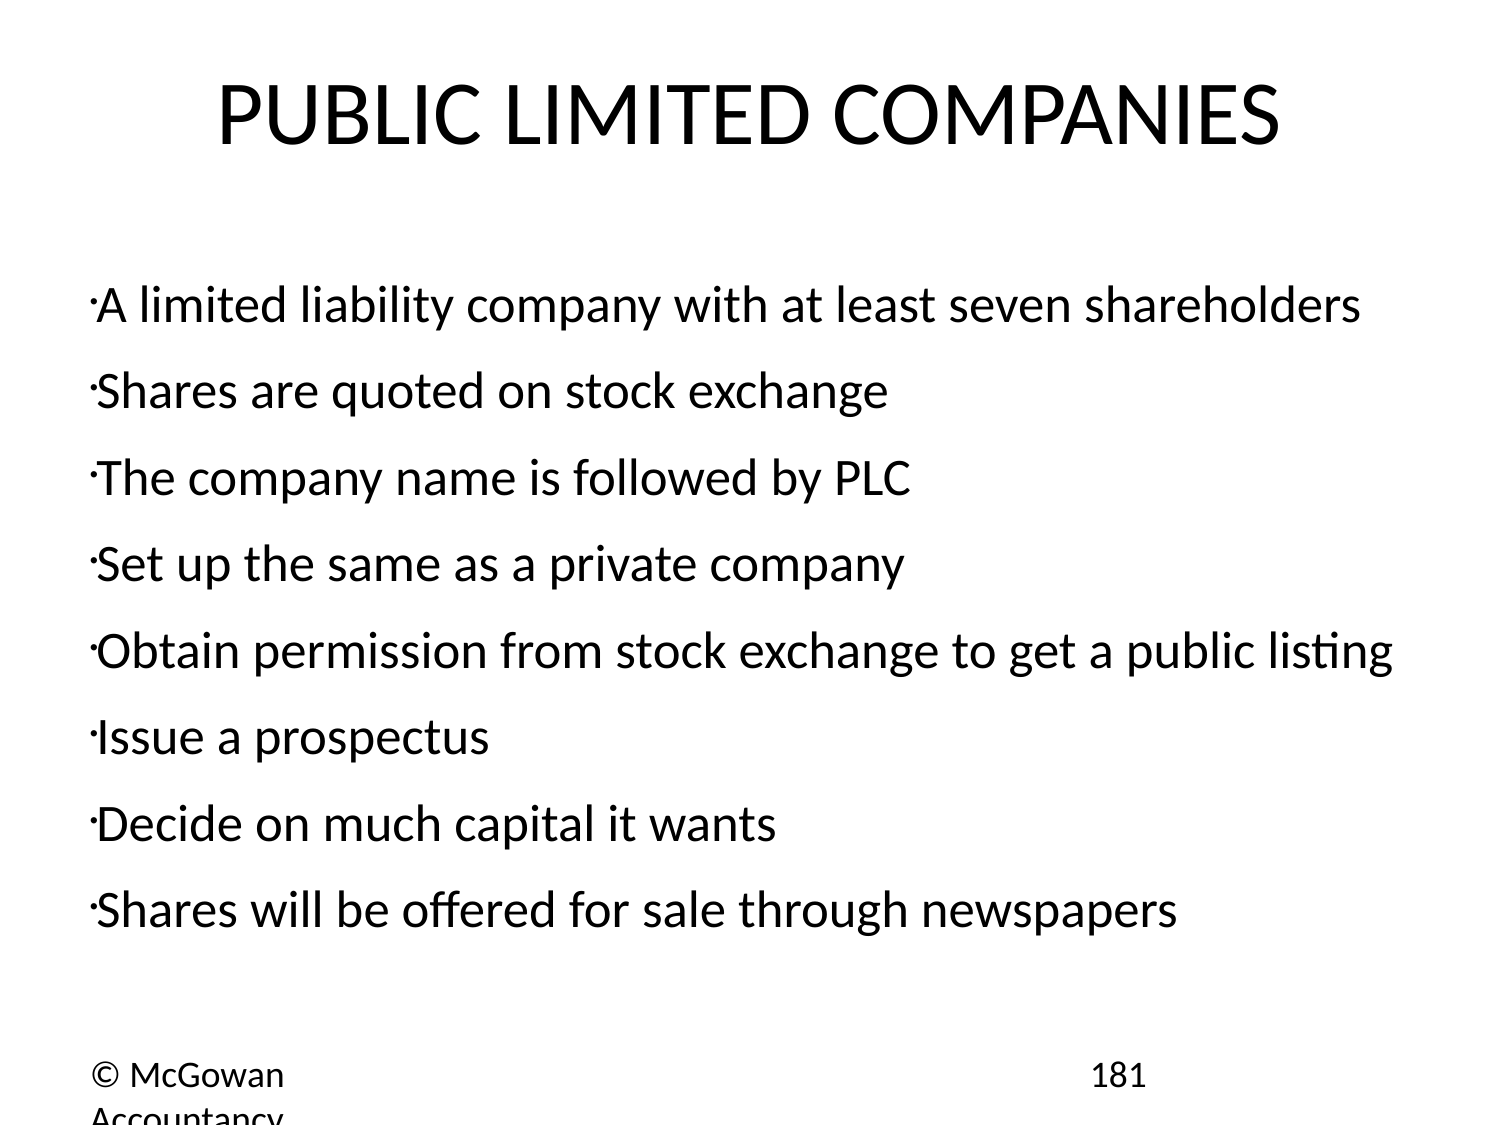

# PUBLIC LIMITED COMPANIES
A limited liability company with at least seven shareholders
Shares are quoted on stock exchange
The company name is followed by PLC
Set up the same as a private company
Obtain permission from stock exchange to get a public listing
Issue a prospectus
Decide on much capital it wants
Shares will be offered for sale through newspapers
© McGowan Accountancy Services
181